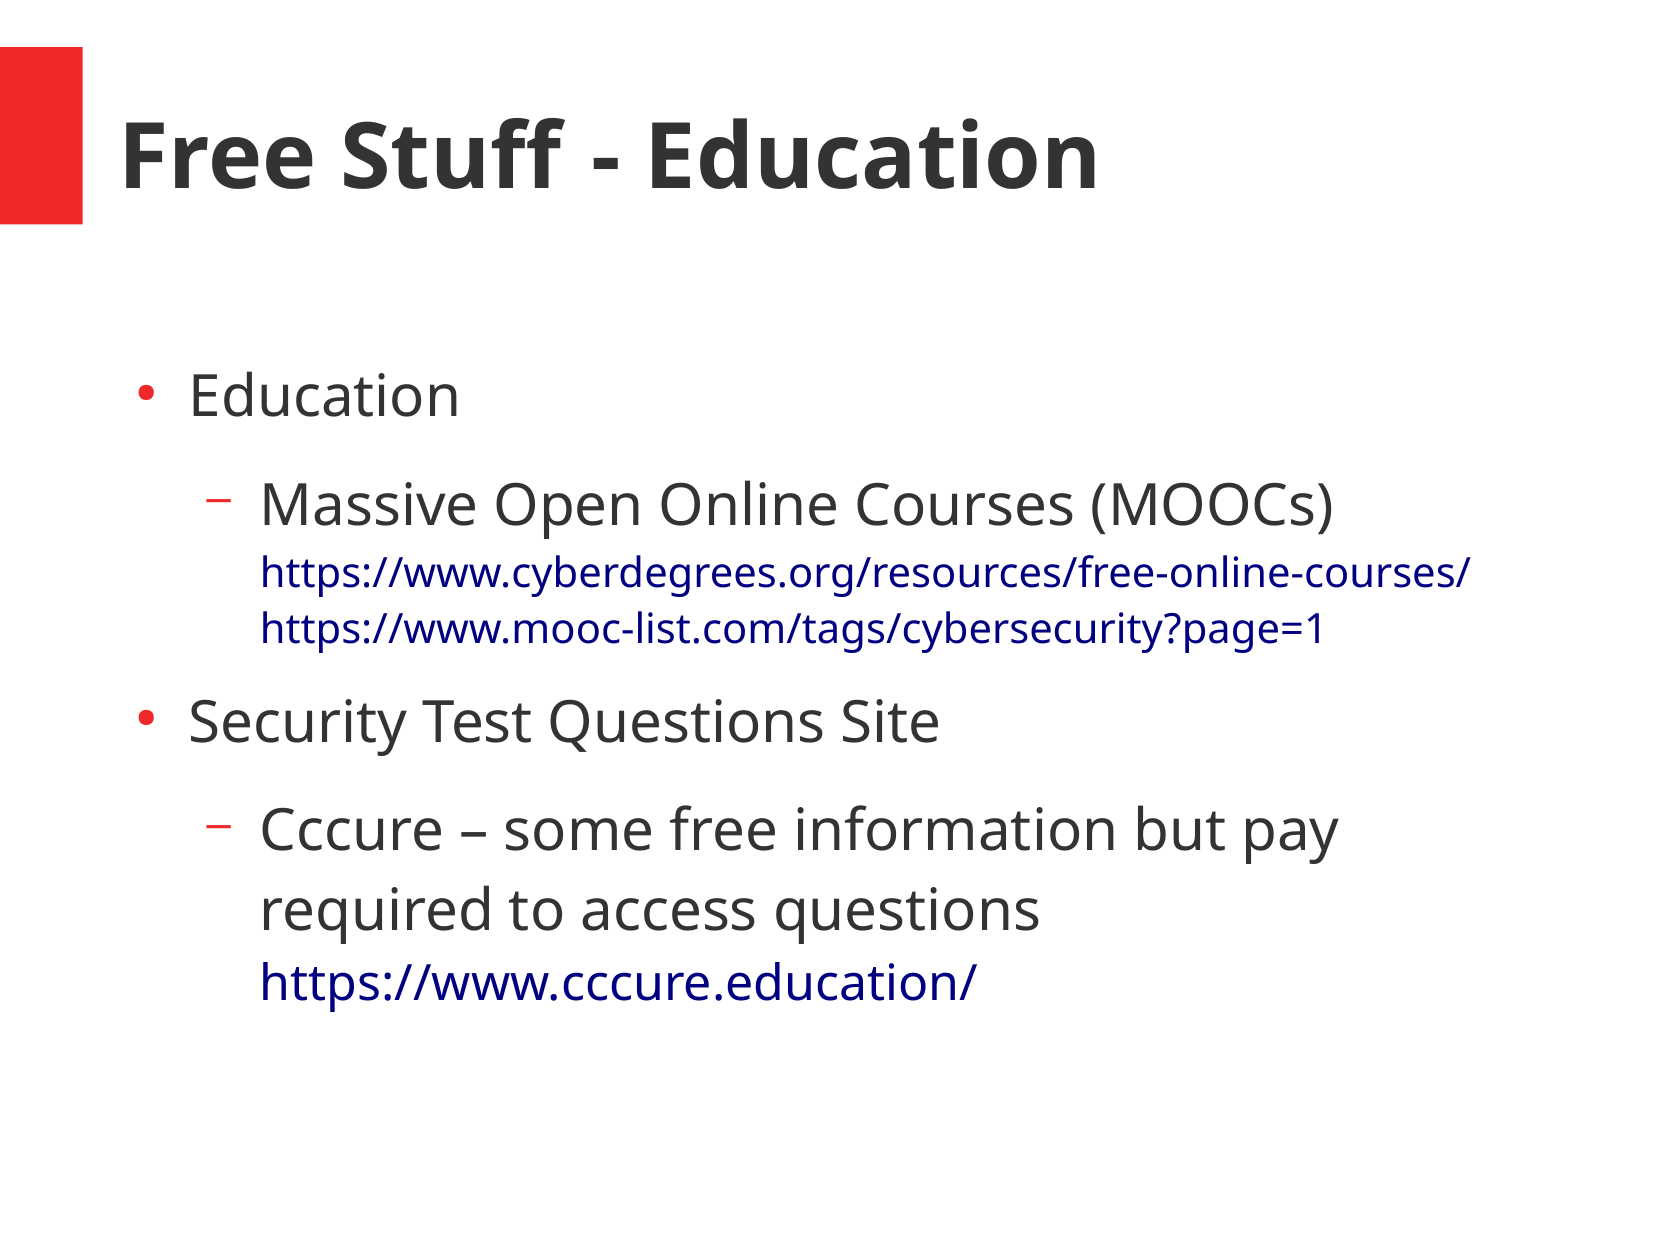

# Free Stuff	 - Education
Education
Massive Open Online Courses (MOOCs) https://www.cyberdegrees.org/resources/free-online-courses/ https://www.mooc-list.com/tags/cybersecurity?page=1
Security Test Questions Site
Cccure – some free information but pay required to access questions https://www.cccure.education/